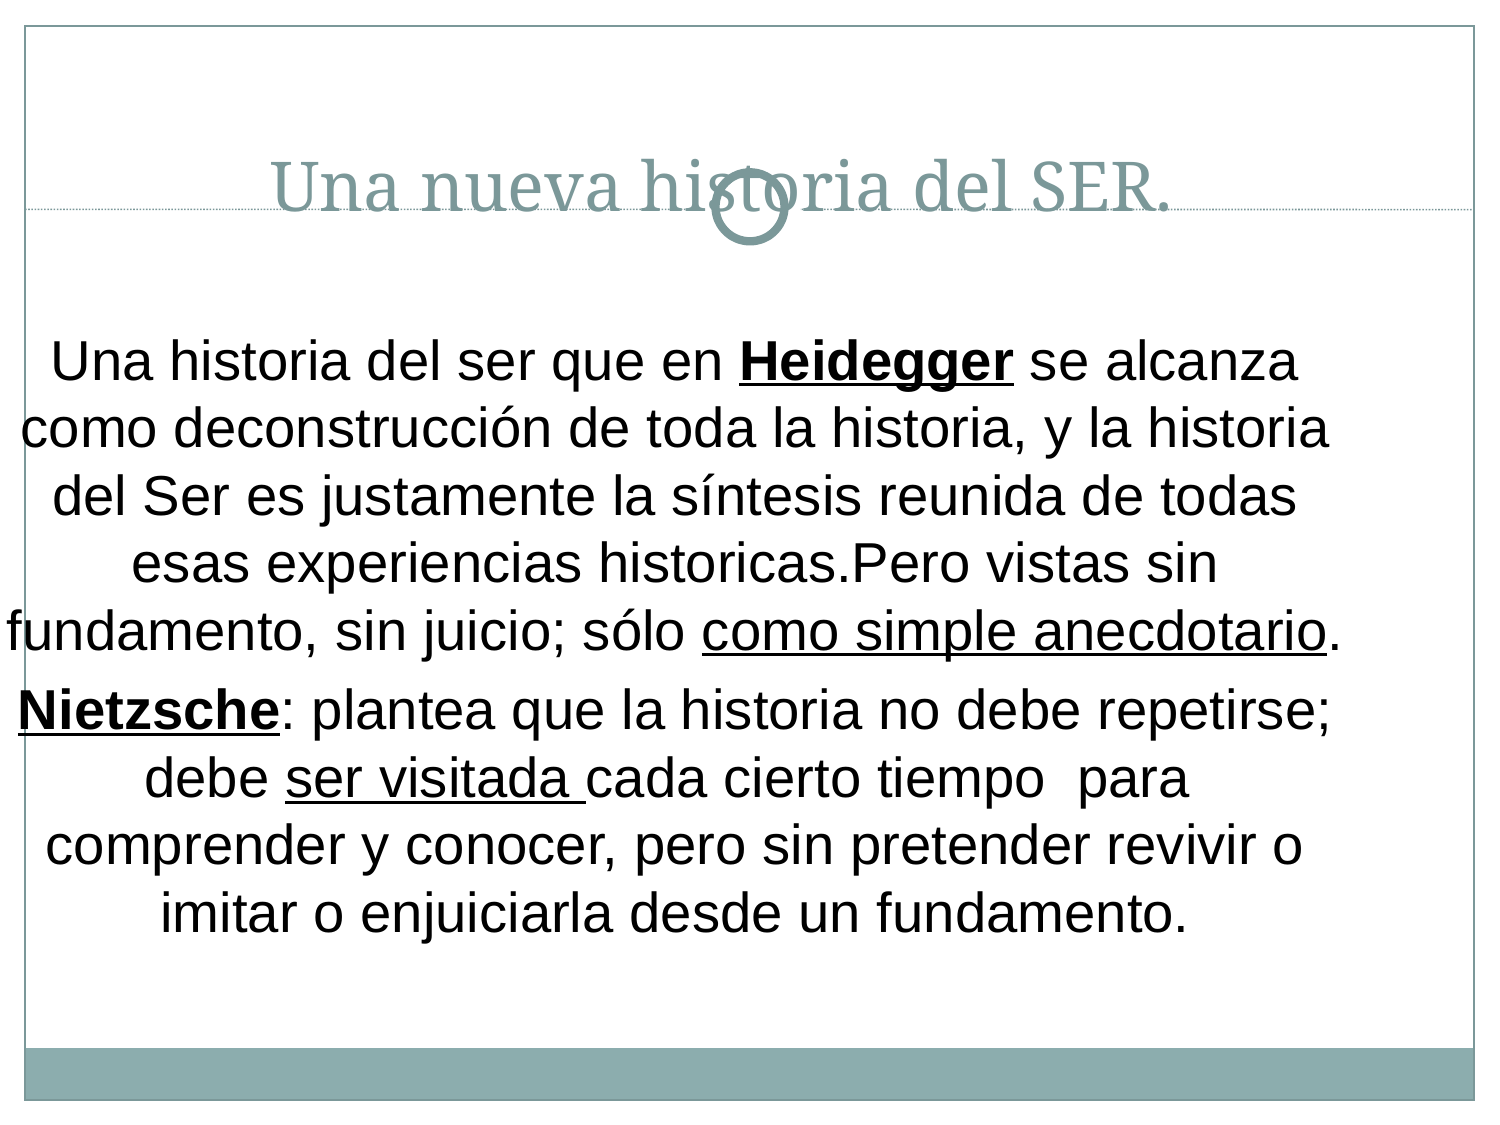

# Una nueva historia del SER.
Una historia del ser que en Heidegger se alcanza como deconstrucción de toda la historia, y la historia del Ser es justamente la síntesis reunida de todas esas experiencias historicas.Pero vistas sin fundamento, sin juicio; sólo como simple anecdotario.
Nietzsche: plantea que la historia no debe repetirse; debe ser visitada cada cierto tiempo para comprender y conocer, pero sin pretender revivir o imitar o enjuiciarla desde un fundamento.